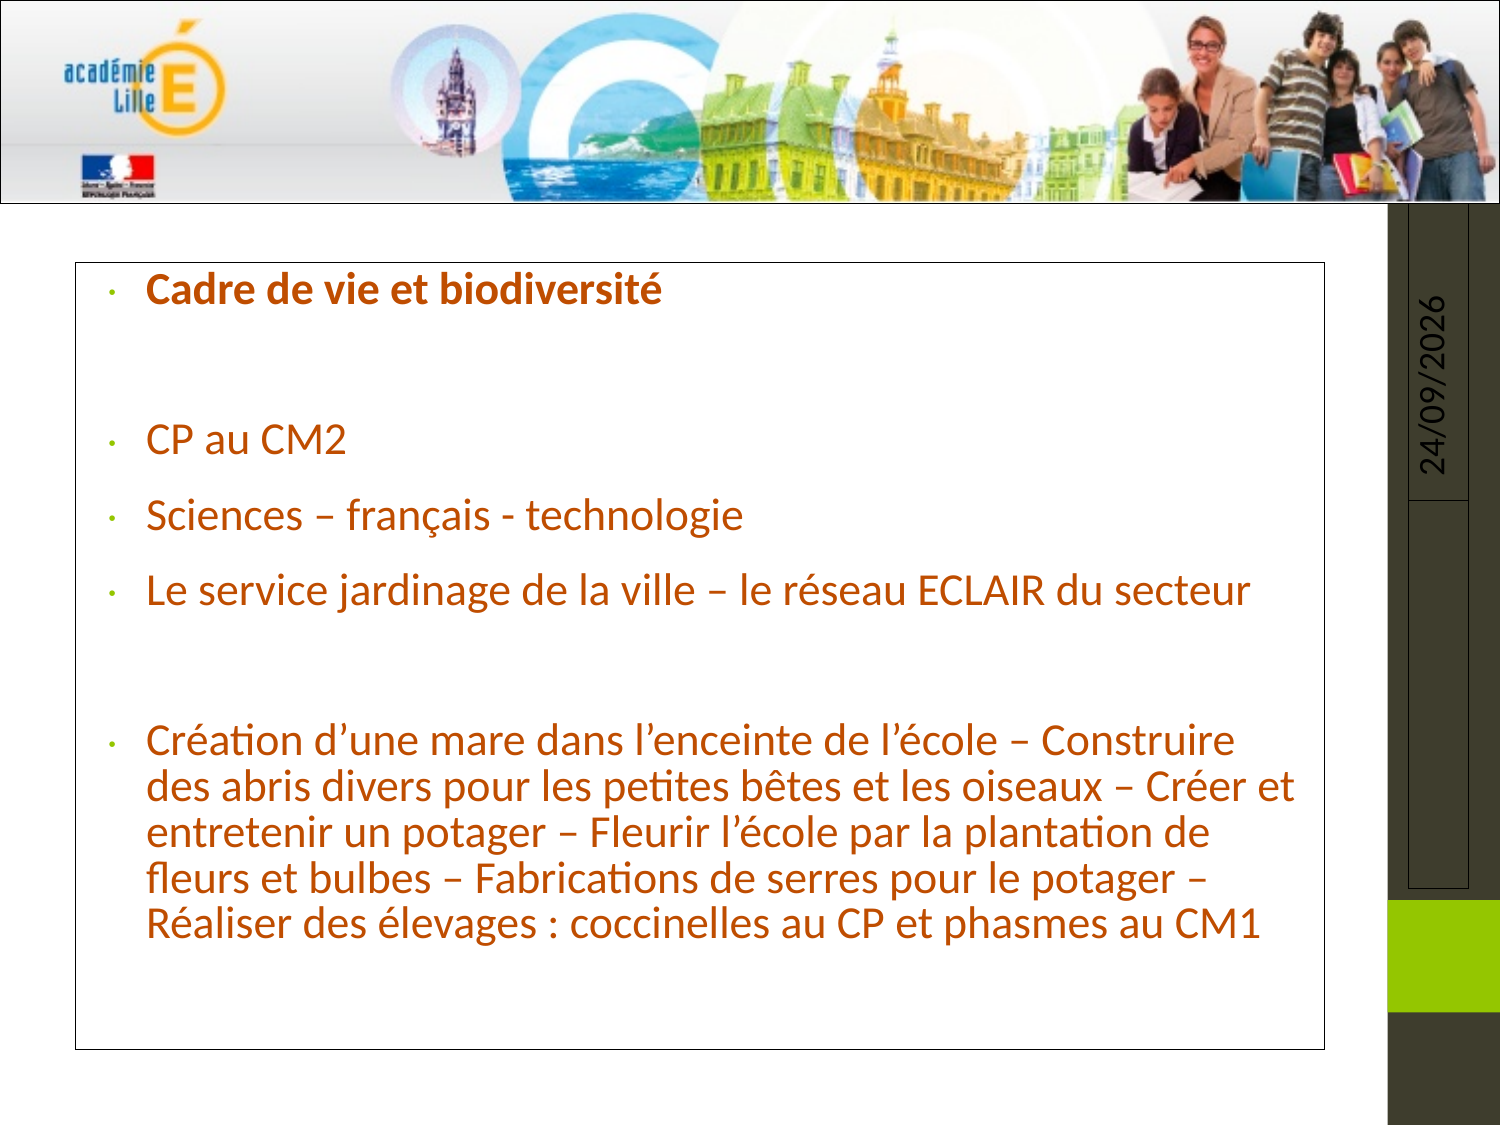

# Cadre de vie et biodiversité
CP au CM2
Sciences – français - technologie
Le service jardinage de la ville – le réseau ECLAIR du secteur
Création d’une mare dans l’enceinte de l’école – Construire des abris divers pour les petites bêtes et les oiseaux – Créer et entretenir un potager – Fleurir l’école par la plantation de fleurs et bulbes – Fabrications de serres pour le potager – Réaliser des élevages : coccinelles au CP et phasmes au CM1